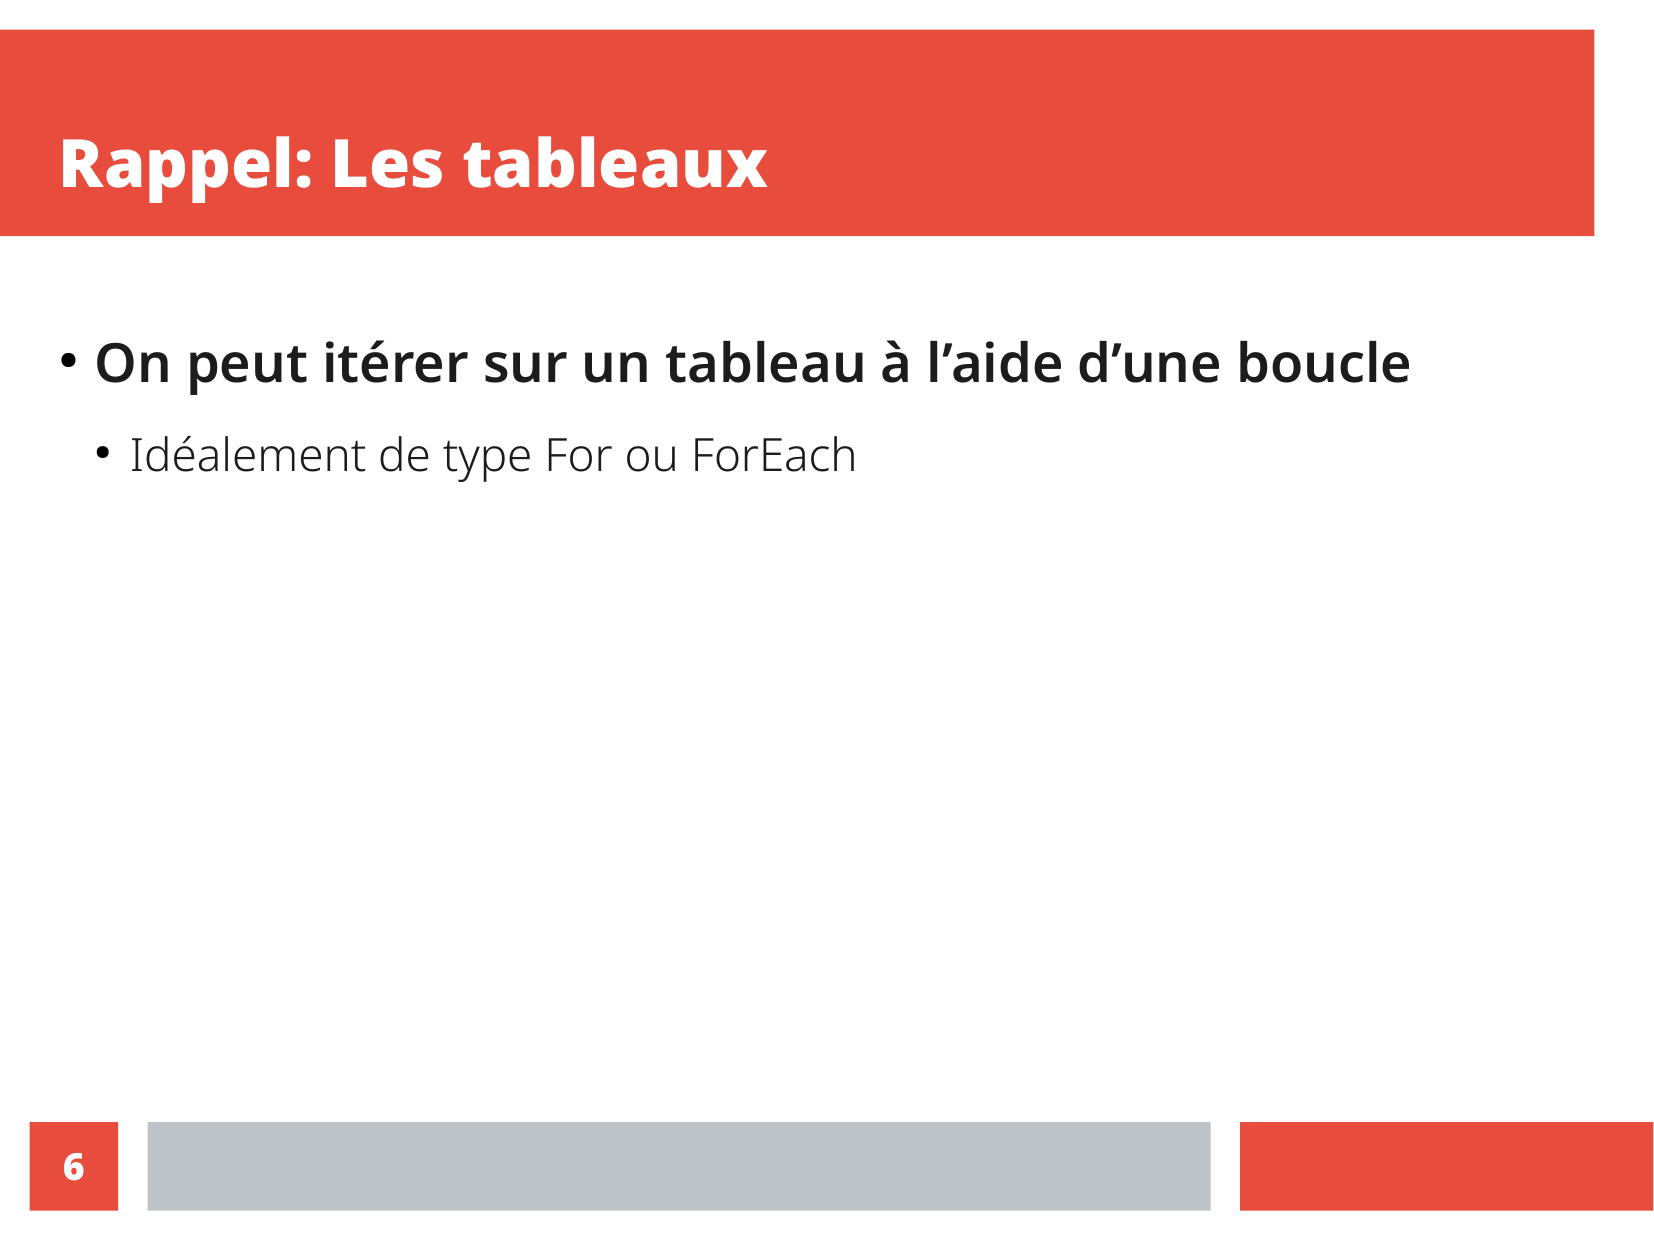

# Rappel: Les tableaux
On peut itérer sur un tableau à l’aide d’une boucle
Idéalement de type For ou ForEach
6